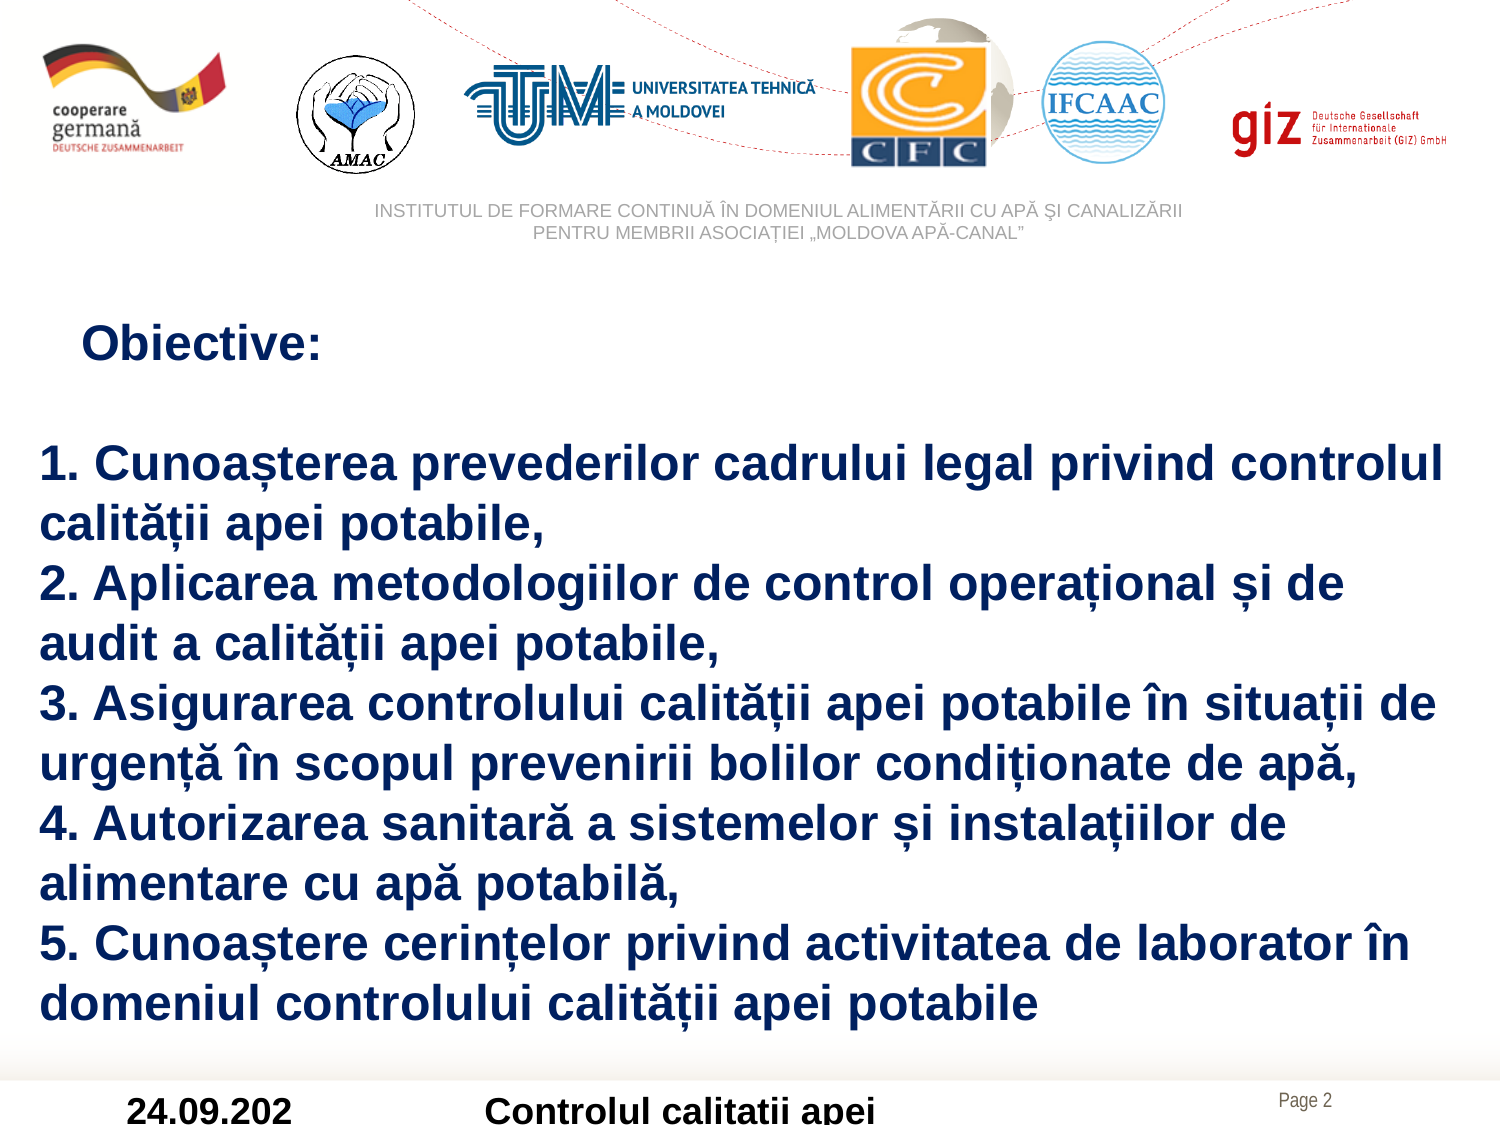

INSTITUTUL DE FORMARE CONTINUĂ ÎN DOMENIUL ALIMENTĂRII CU APĂ ŞI CANALIZĂRII
PENTRU MEMBRII ASOCIAȚIEI „MOLDOVA APĂ-CANAL”
# Obiective: 1. Cunoașterea prevederilor cadrului legal privind controlul calității apei potabile, 2. Aplicarea metodologiilor de control operațional și de audit a calității apei potabile, 3. Asigurarea controlului calității apei potabile în situații de urgență în scopul prevenirii bolilor condiționate de apă, 4. Autorizarea sanitară a sistemelor și instalațiilor de alimentare cu apă potabilă, 5. Cunoaștere cerințelor privind activitatea de laborator în domeniul controlului calității apei potabile
Controlul calitatii apei potabile